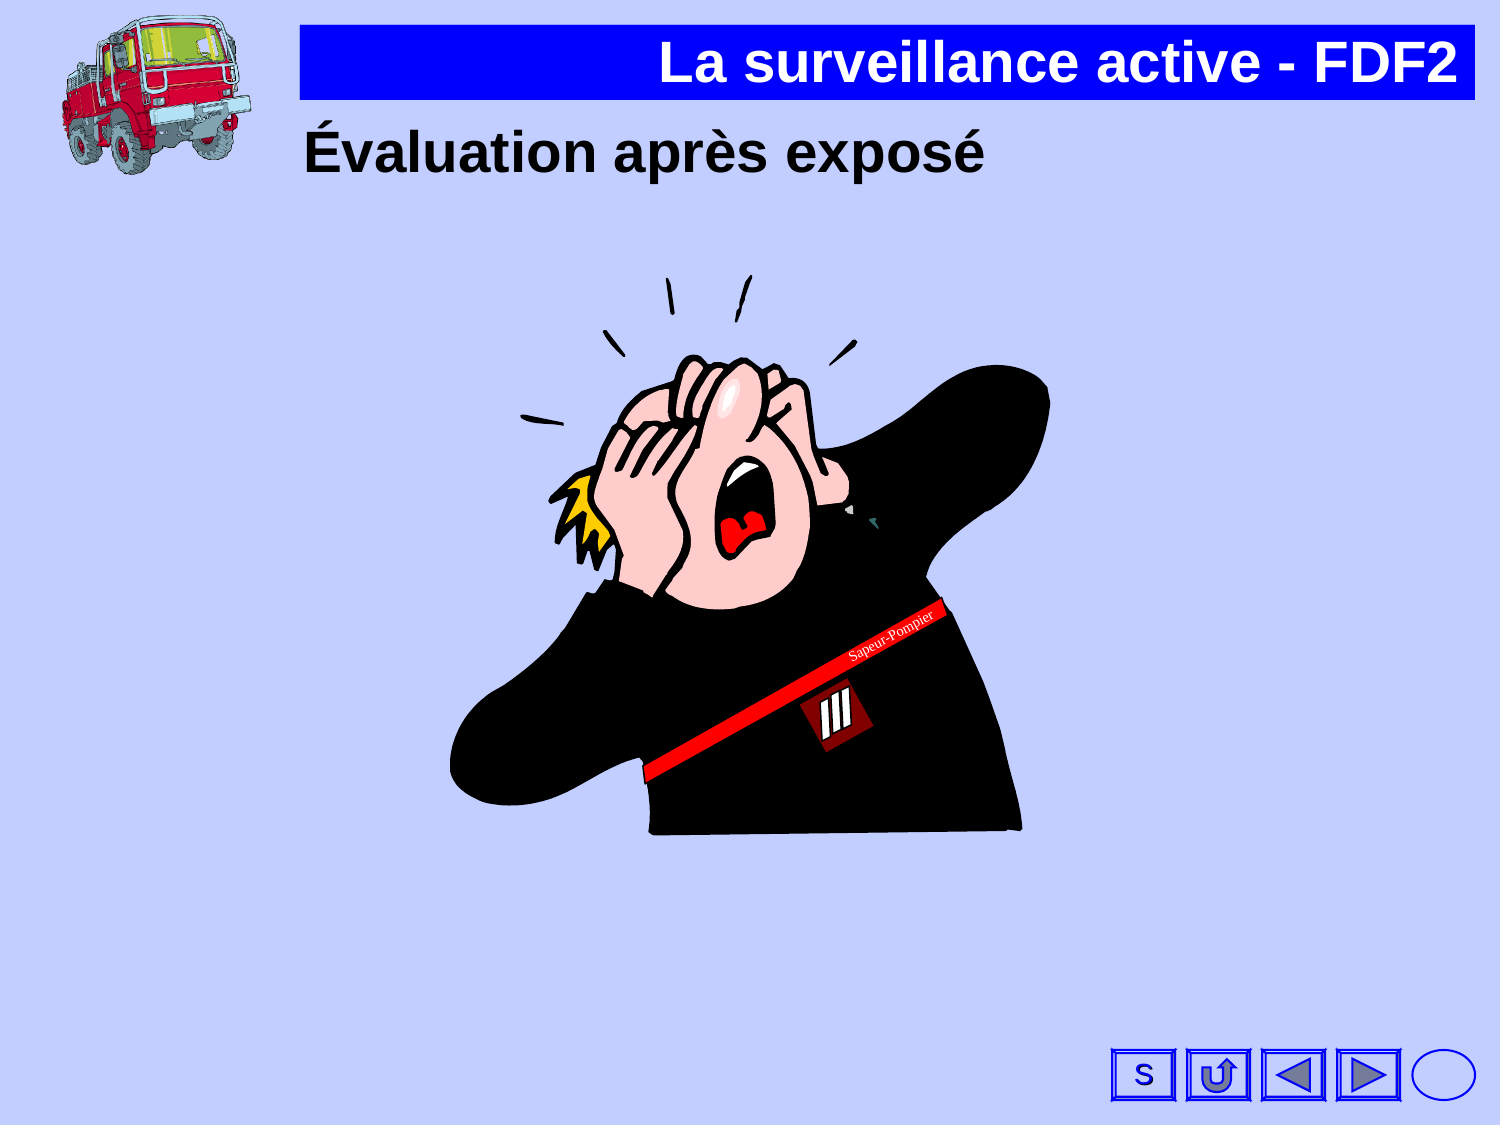

La surveillance active - FDF2
Évaluation après exposé
Sapeur-Pompier